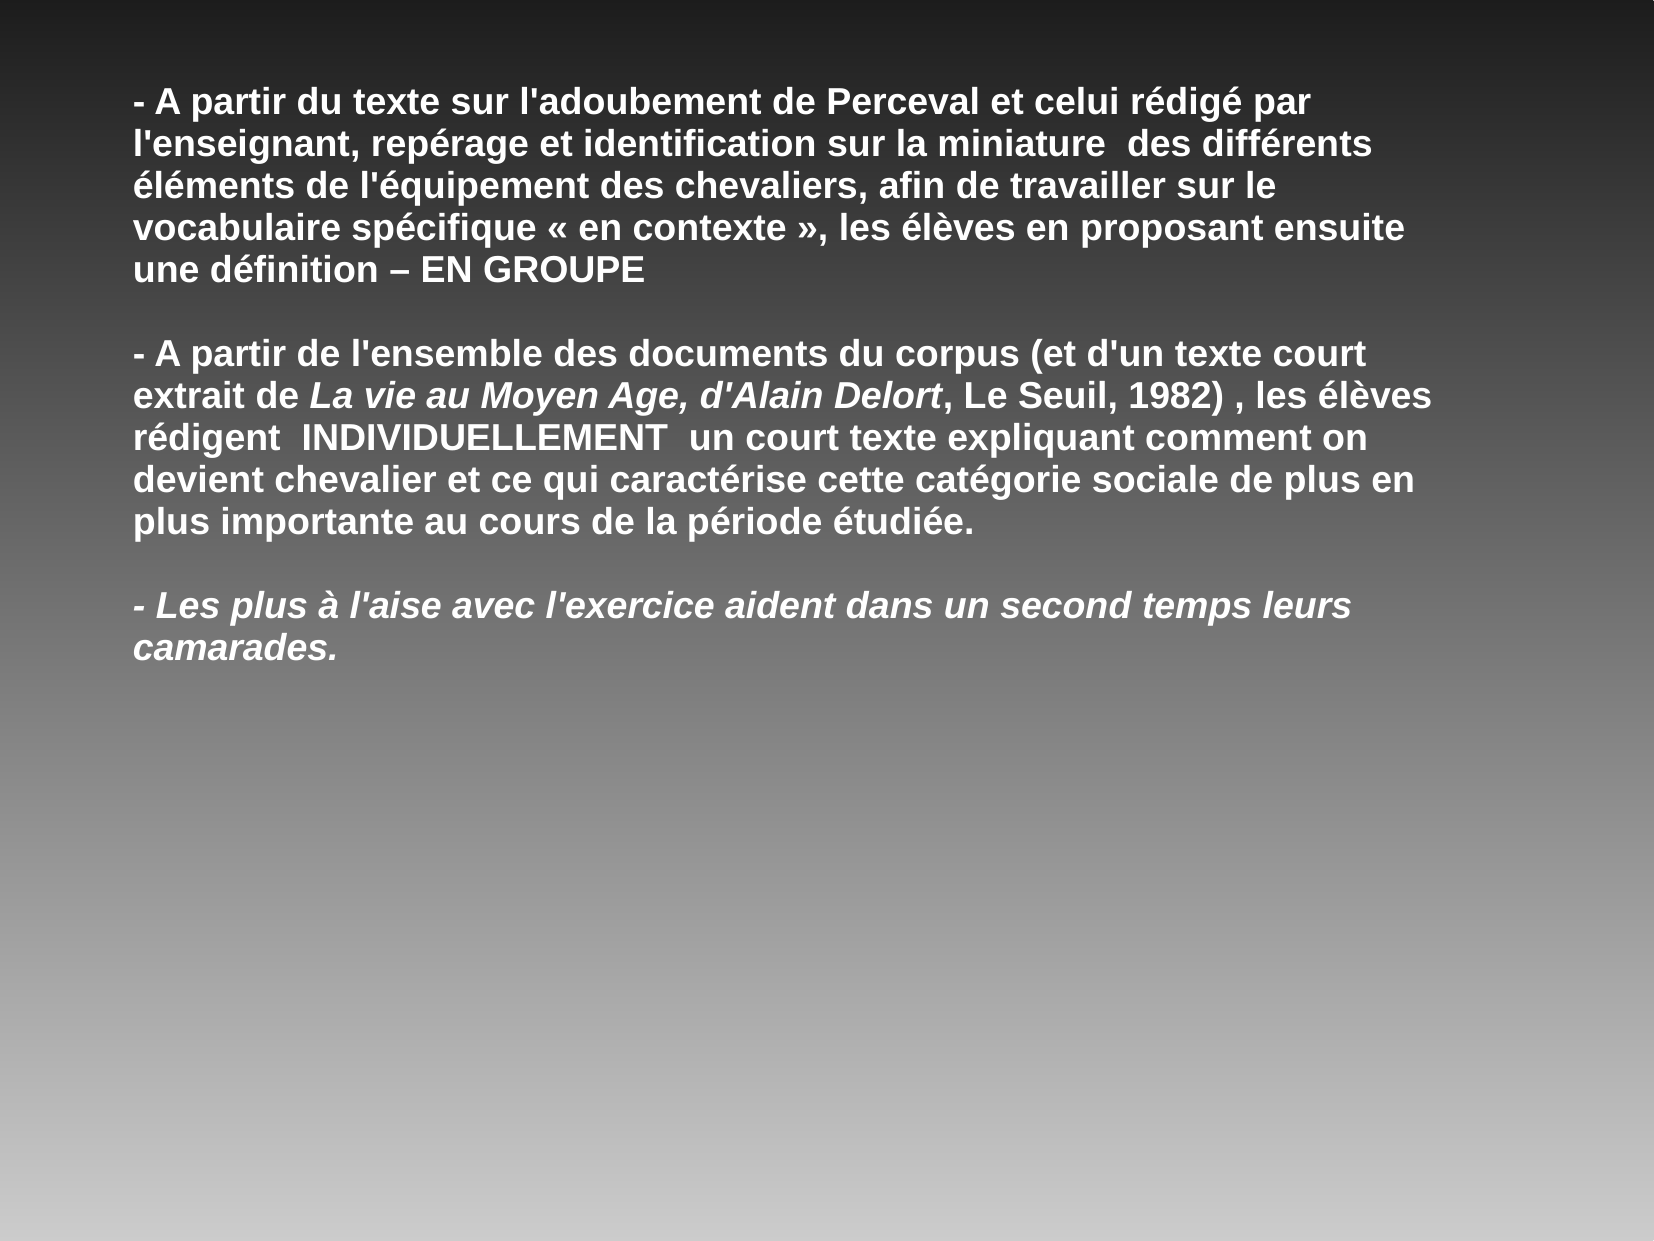

- A partir du texte sur l'adoubement de Perceval et celui rédigé par l'enseignant, repérage et identification sur la miniature des différents éléments de l'équipement des chevaliers, afin de travailler sur le vocabulaire spécifique « en contexte », les élèves en proposant ensuite une définition – EN GROUPE
- A partir de l'ensemble des documents du corpus (et d'un texte court extrait de La vie au Moyen Age, d'Alain Delort, Le Seuil, 1982) , les élèves rédigent INDIVIDUELLEMENT un court texte expliquant comment on devient chevalier et ce qui caractérise cette catégorie sociale de plus en plus importante au cours de la période étudiée.
- Les plus à l'aise avec l'exercice aident dans un second temps leurs camarades.